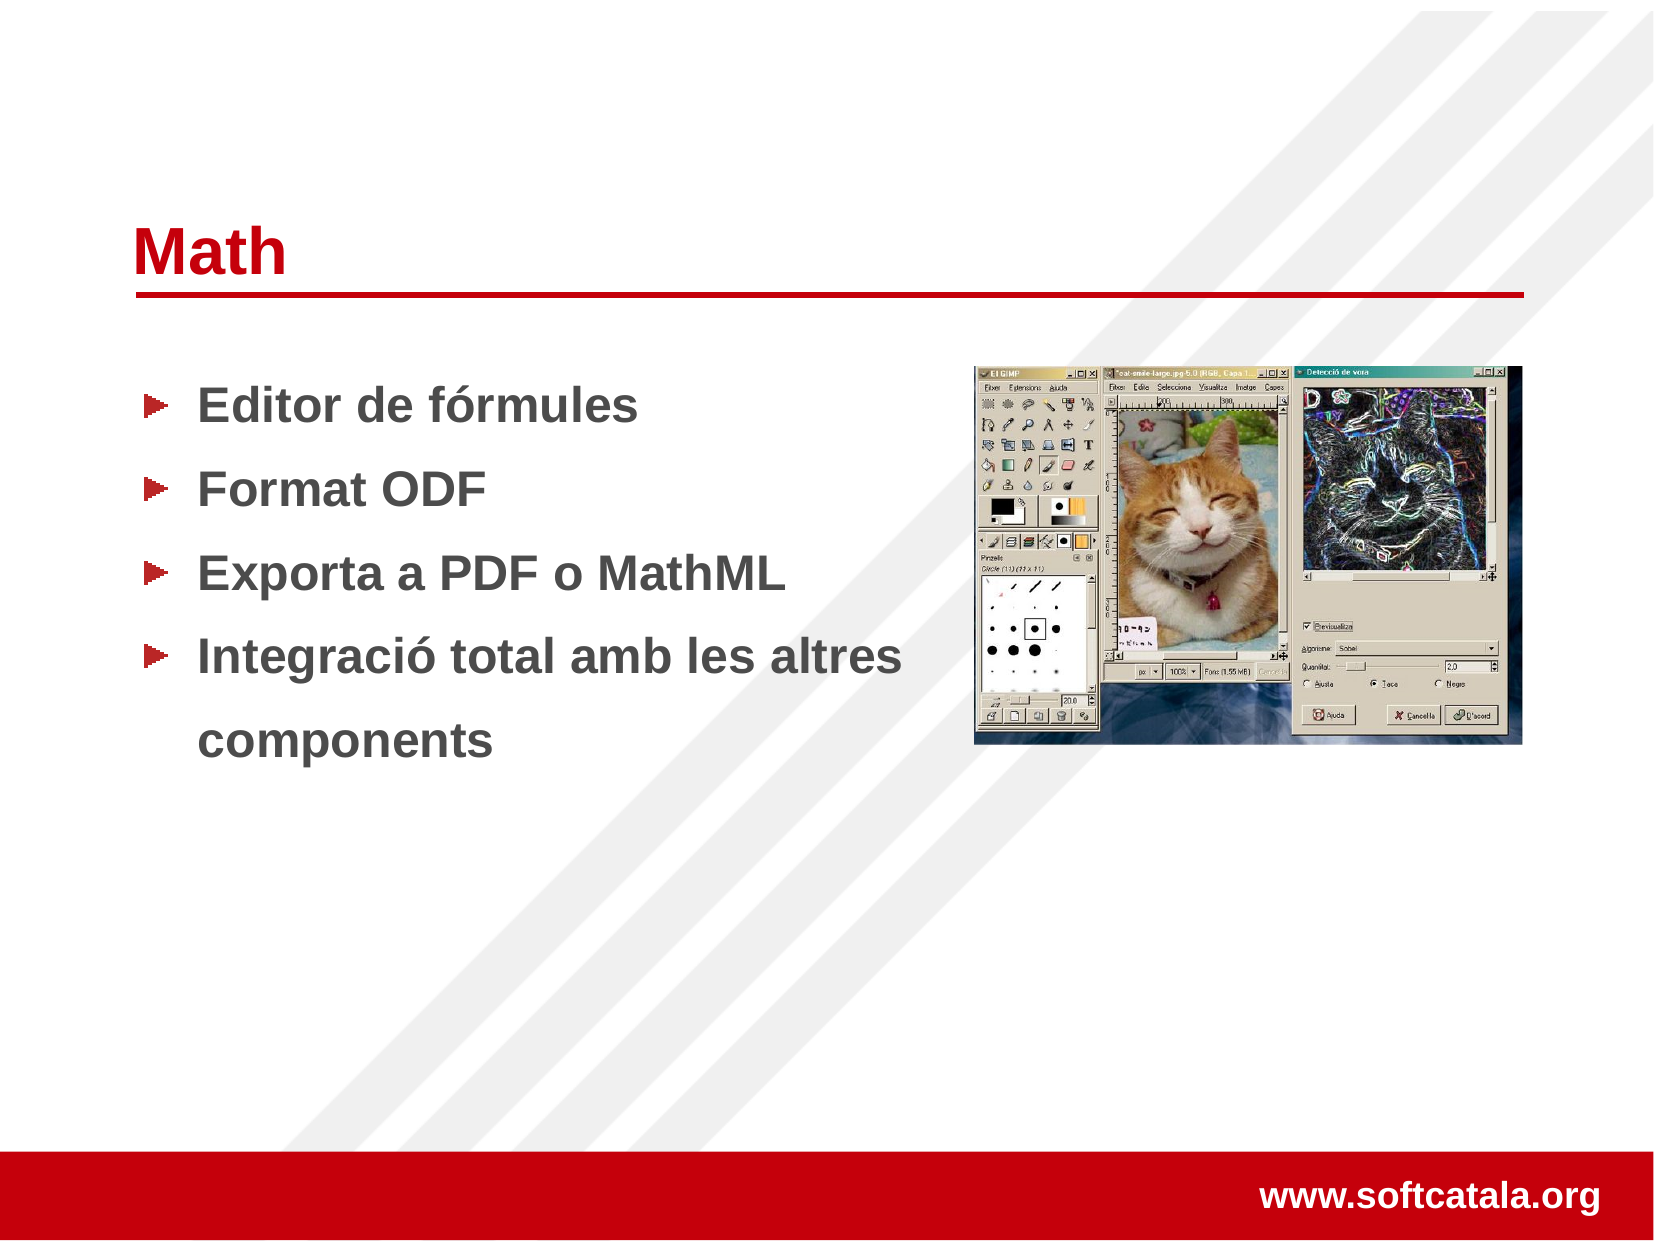

Math
Editor de fórmules
Format ODF
Exporta a PDF o MathML
Integració total amb les altres components
 www.softcatala.org